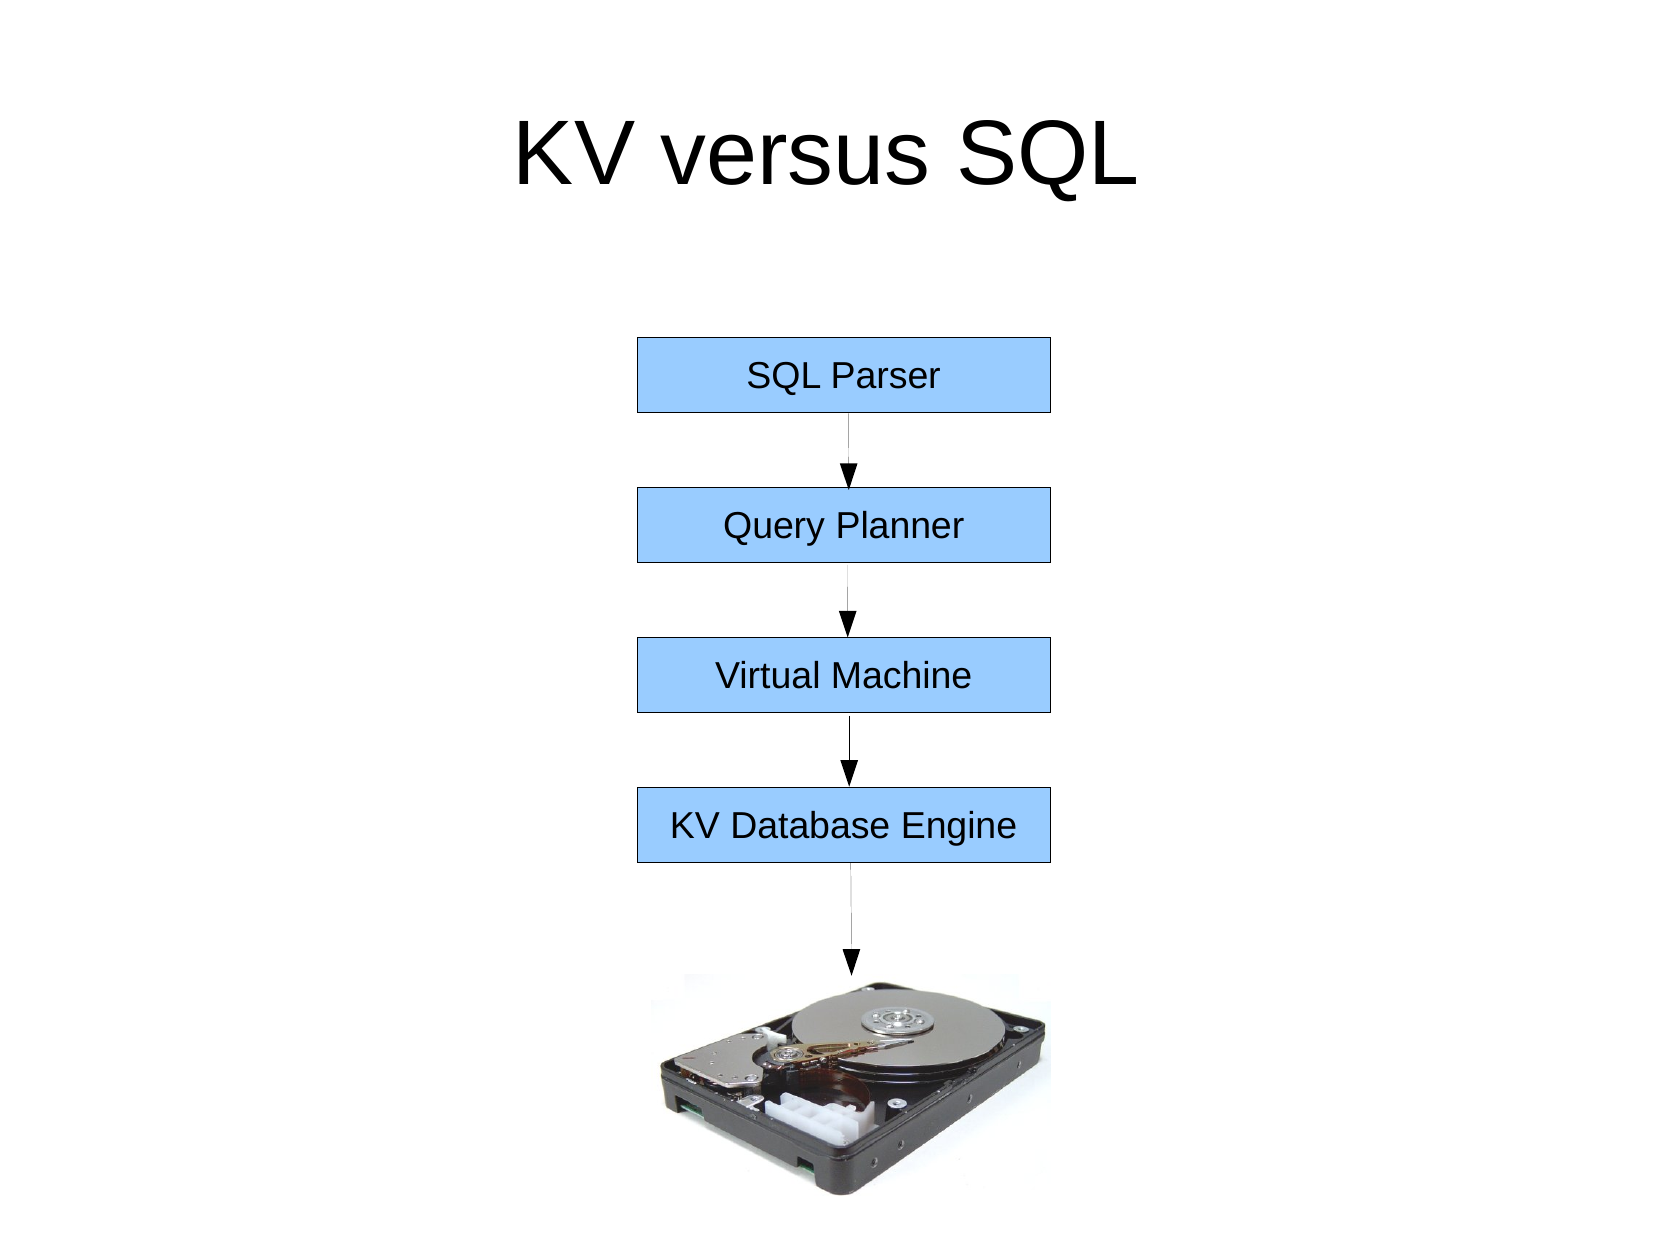

# KV versus SQL
SQL Parser
Query Planner
Virtual Machine
KV Database Engine